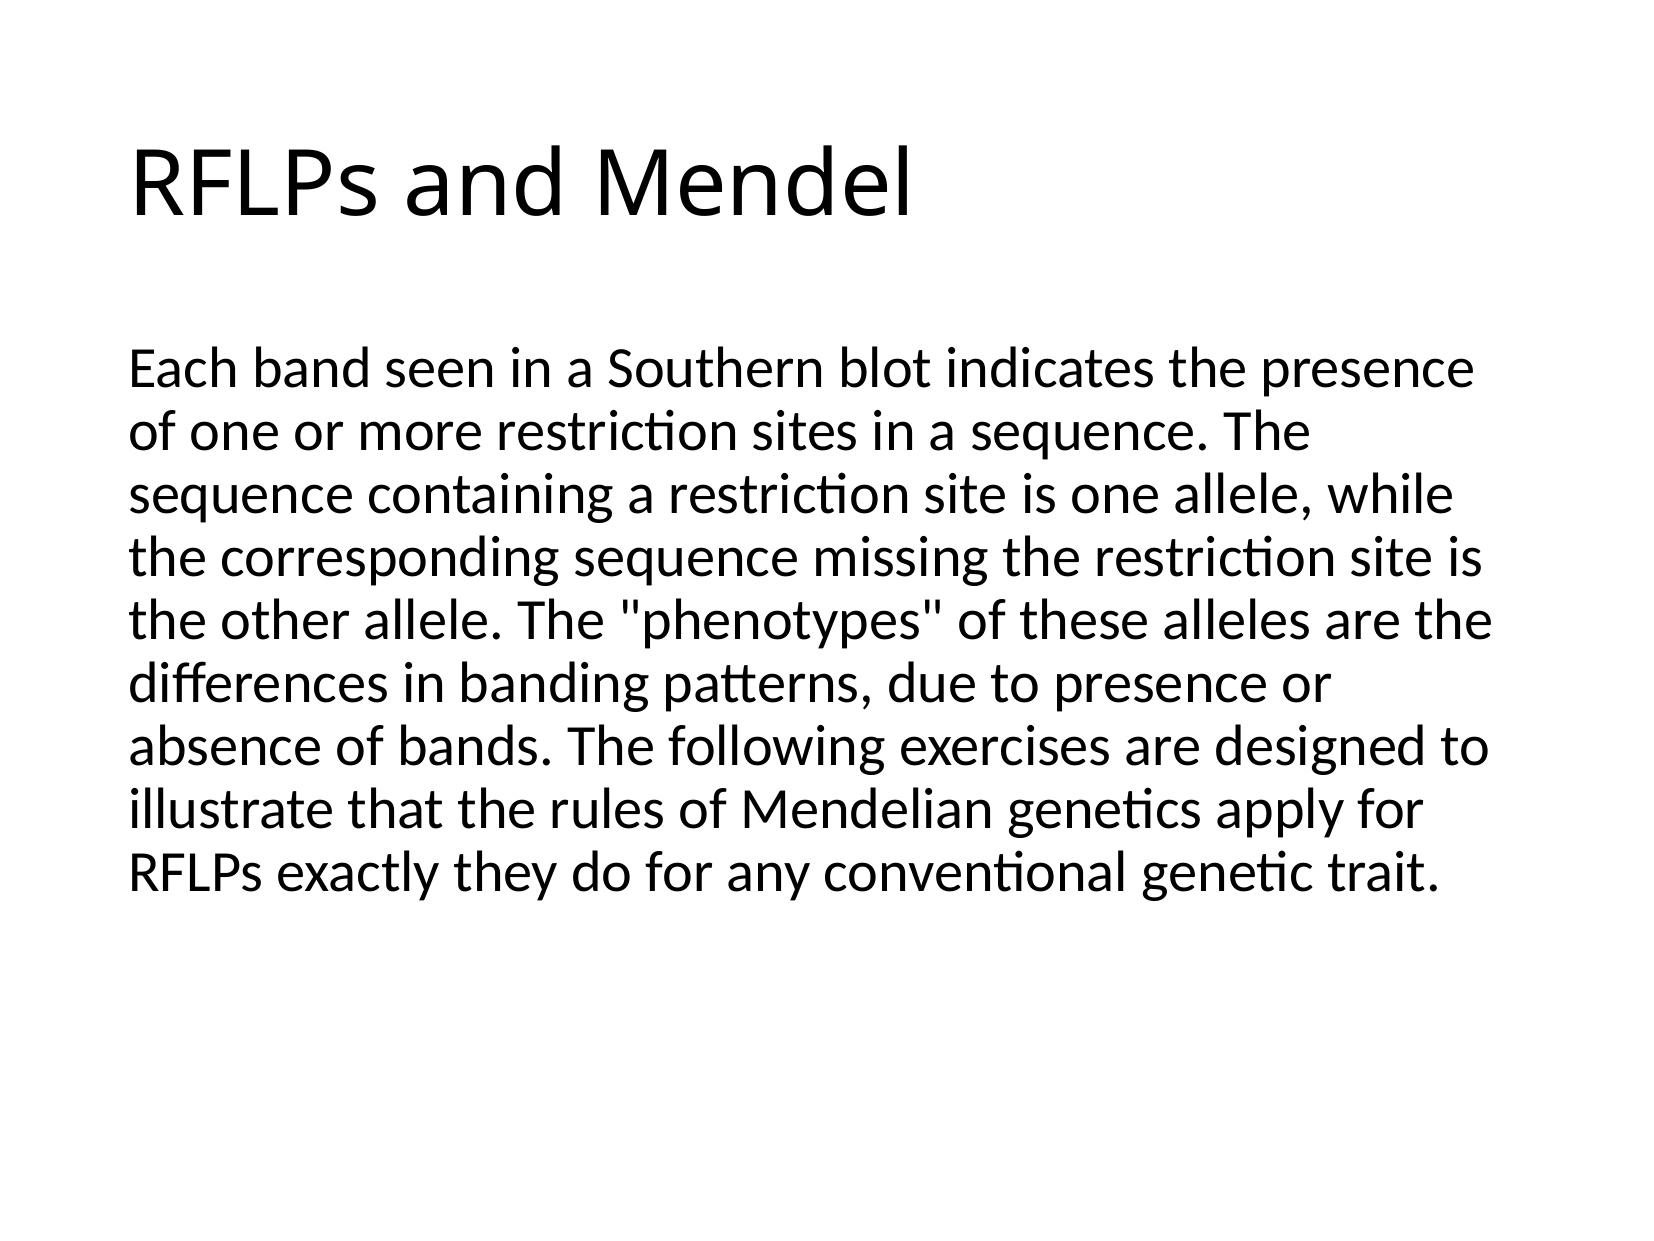

RFLPs and Mendel
Each band seen in a Southern blot indicates the presence of one or more restriction sites in a sequence. The sequence containing a restriction site is one allele, while the corresponding sequence missing the restriction site is the other allele. The "phenotypes" of these alleles are the differences in banding patterns, due to presence or absence of bands. The following exercises are designed to illustrate that the rules of Mendelian genetics apply for RFLPs exactly they do for any conventional genetic trait.